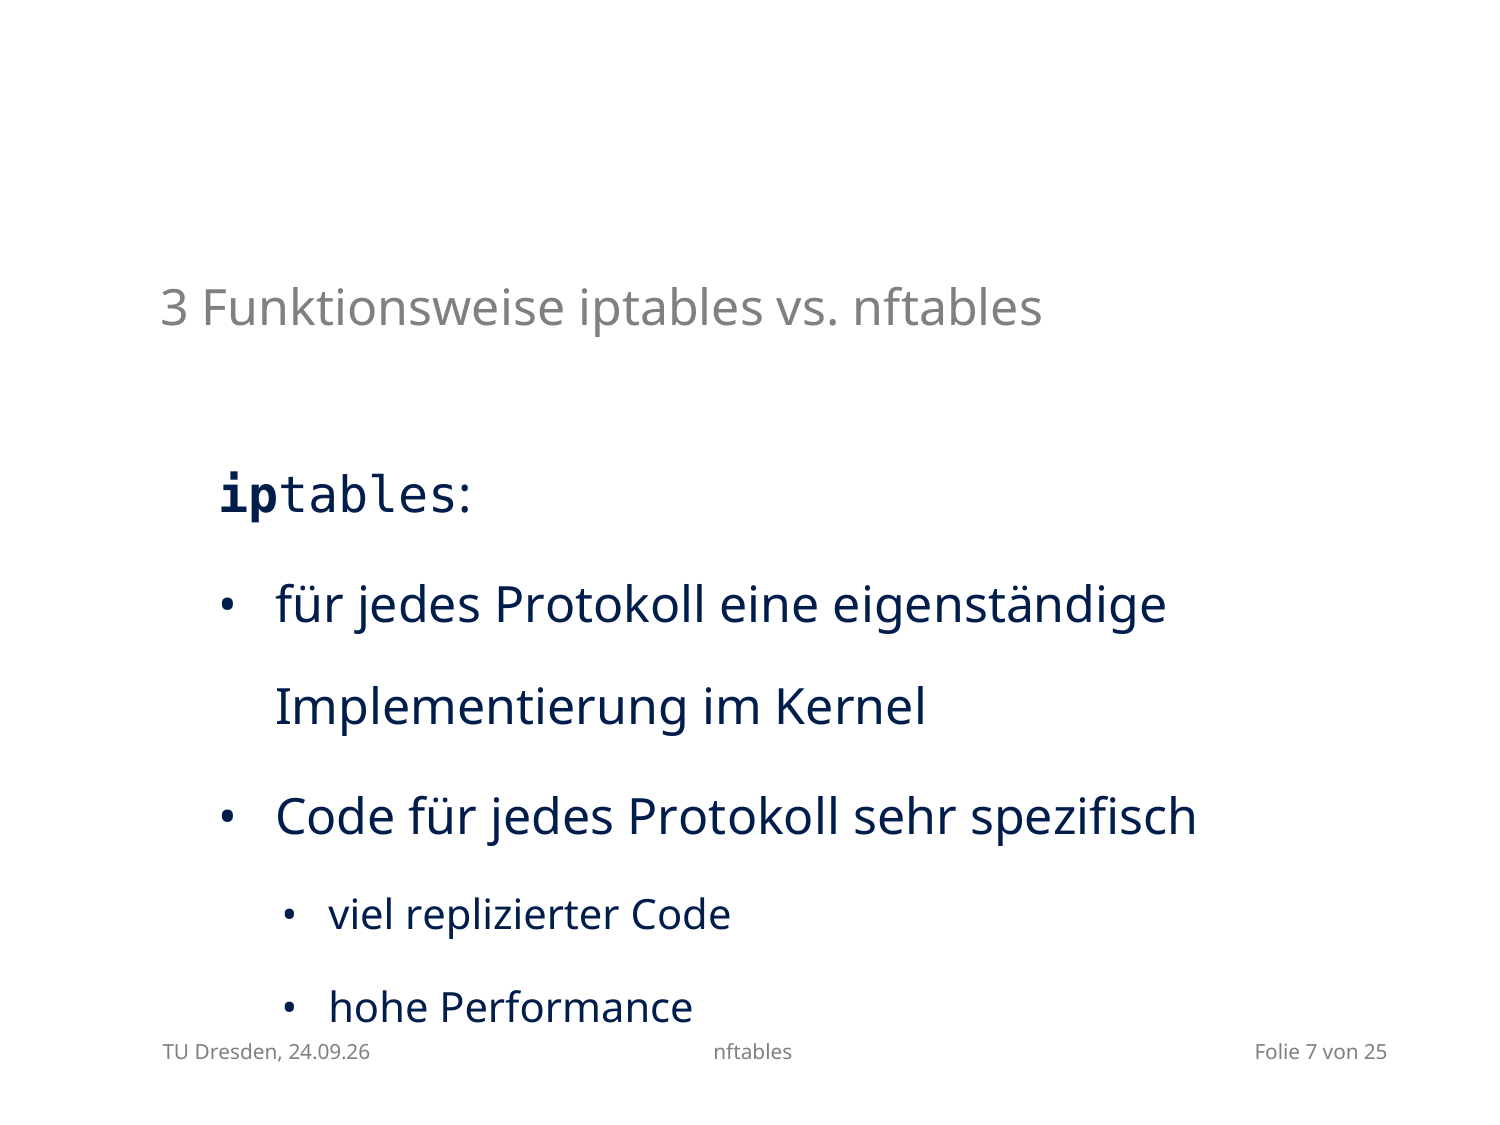

# 3 Funktionsweise iptables vs. nftables
iptables:
für jedes Protokoll eine eigenständige Implementierung im Kernel
Code für jedes Protokoll sehr spezifisch
viel replizierter Code
hohe Performance
7